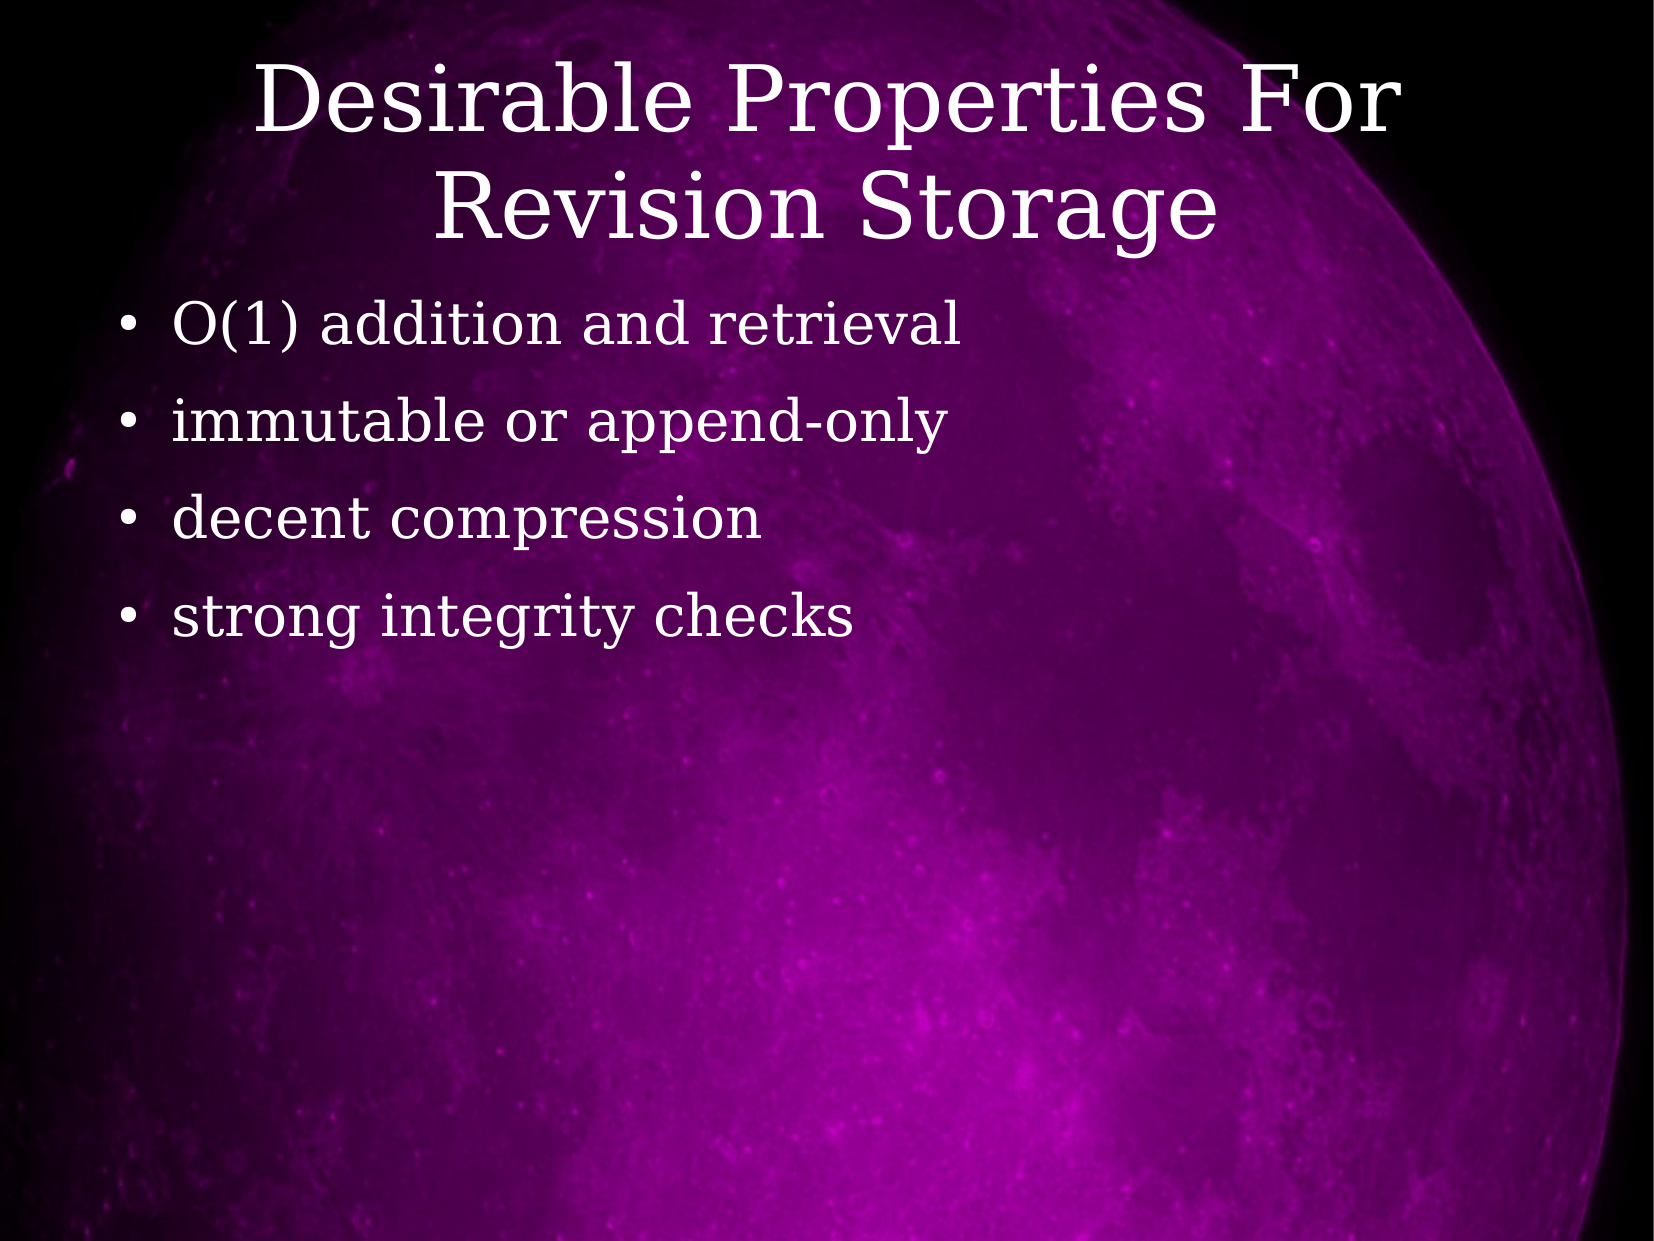

# Desirable Properties For Revision Storage
O(1) addition and retrieval
immutable or append-only
decent compression
strong integrity checks